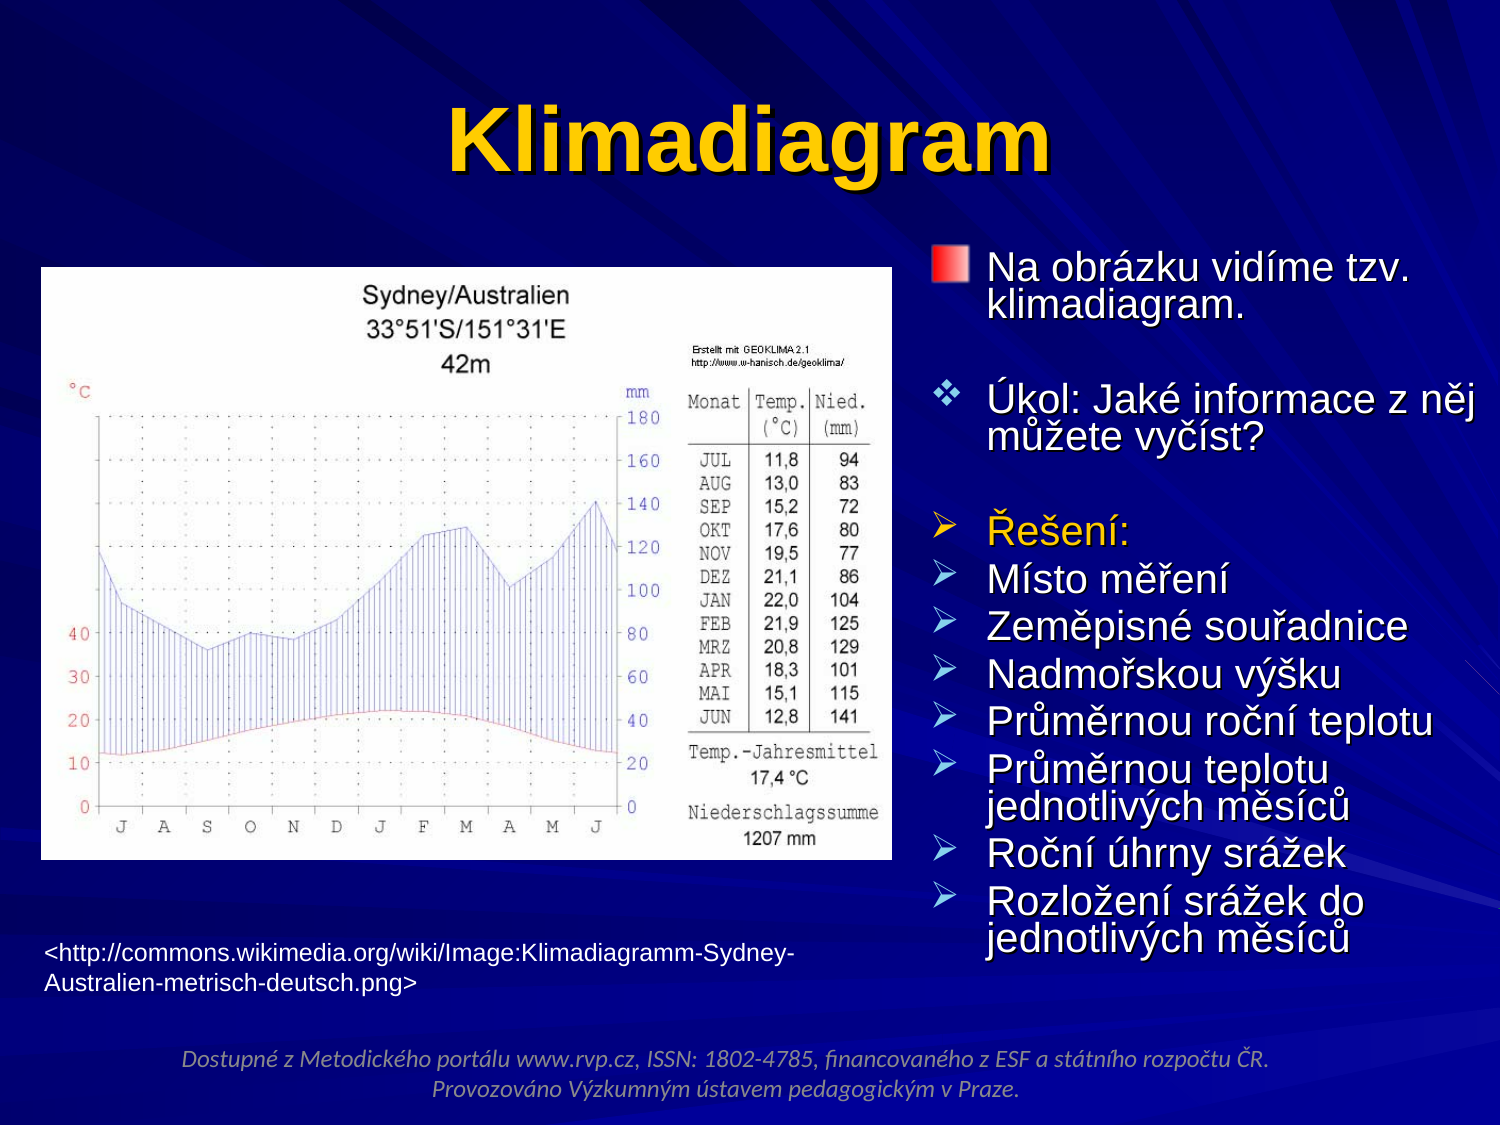

# Klimadiagram
Na obrázku vidíme tzv. klimadiagram.
Úkol: Jaké informace z něj můžete vyčíst?
Řešení:
Místo měření
Zeměpisné souřadnice
Nadmořskou výšku
Průměrnou roční teplotu
Průměrnou teplotu jednotlivých měsíců
Roční úhrny srážek
Rozložení srážek do jednotlivých měsíců
<http://commons.wikimedia.org/wiki/Image:Klimadiagramm-Sydney-Australien-metrisch-deutsch.png>
Dostupné z Metodického portálu www.rvp.cz, ISSN: 1802-4785, financovaného z ESF a státního rozpočtu ČR. Provozováno Výzkumným ústavem pedagogickým v Praze.